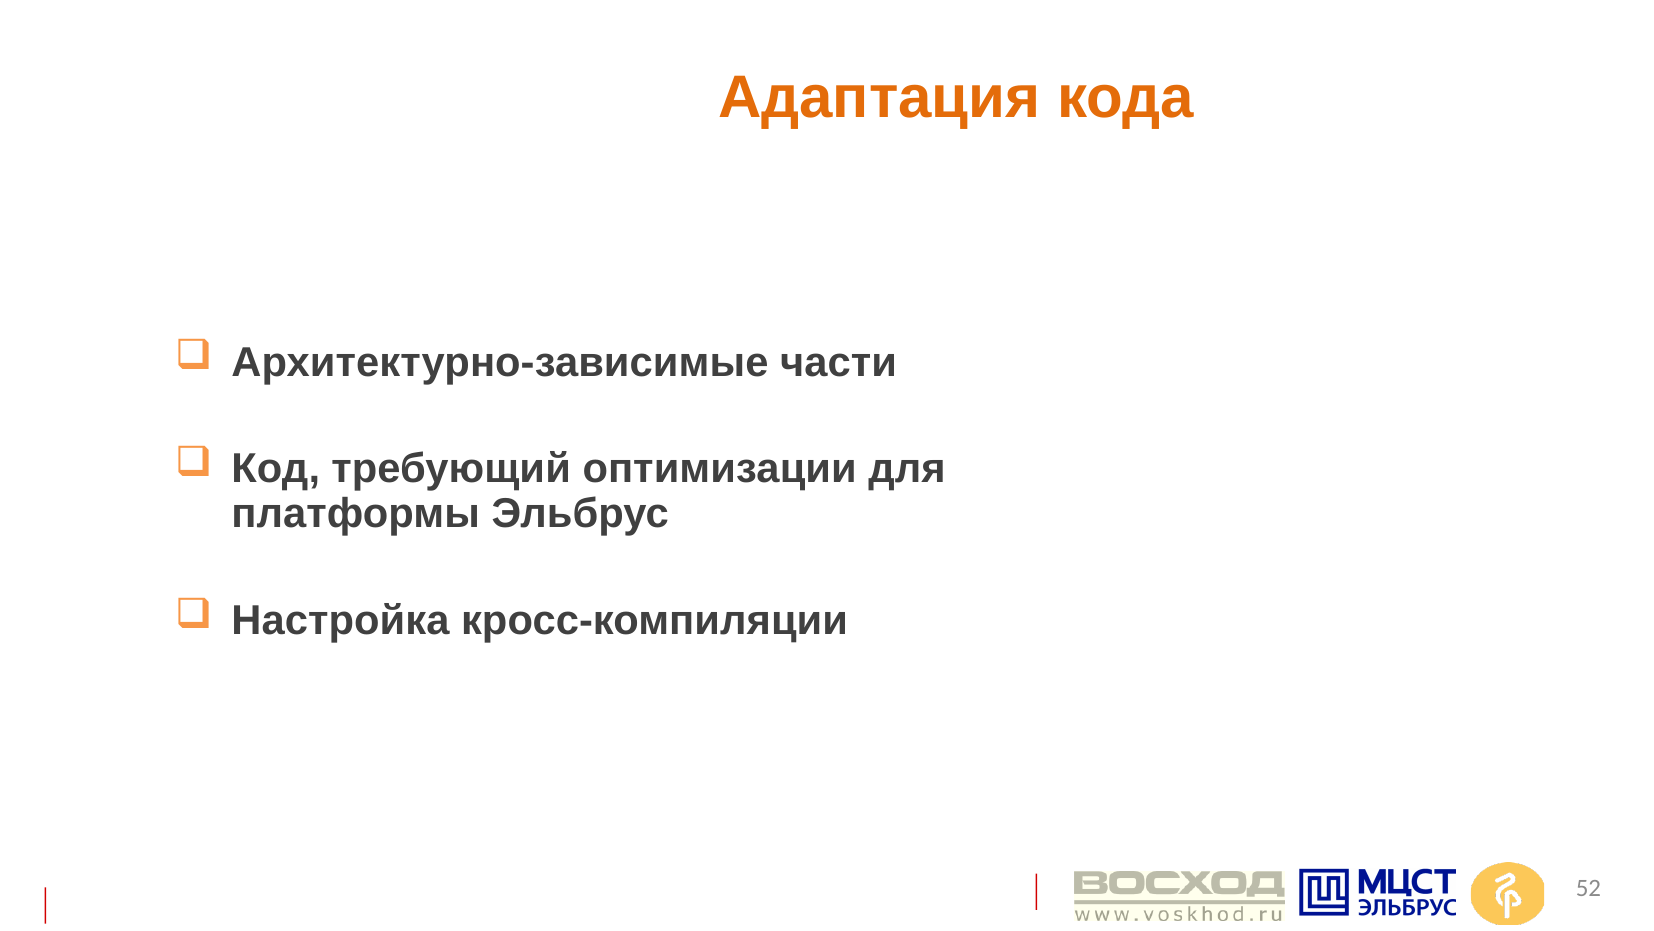

Адаптация кода
Архитектурно-зависимые части
Код, требующий оптимизации для платформы Эльбрус
Настройка кросс-компиляции